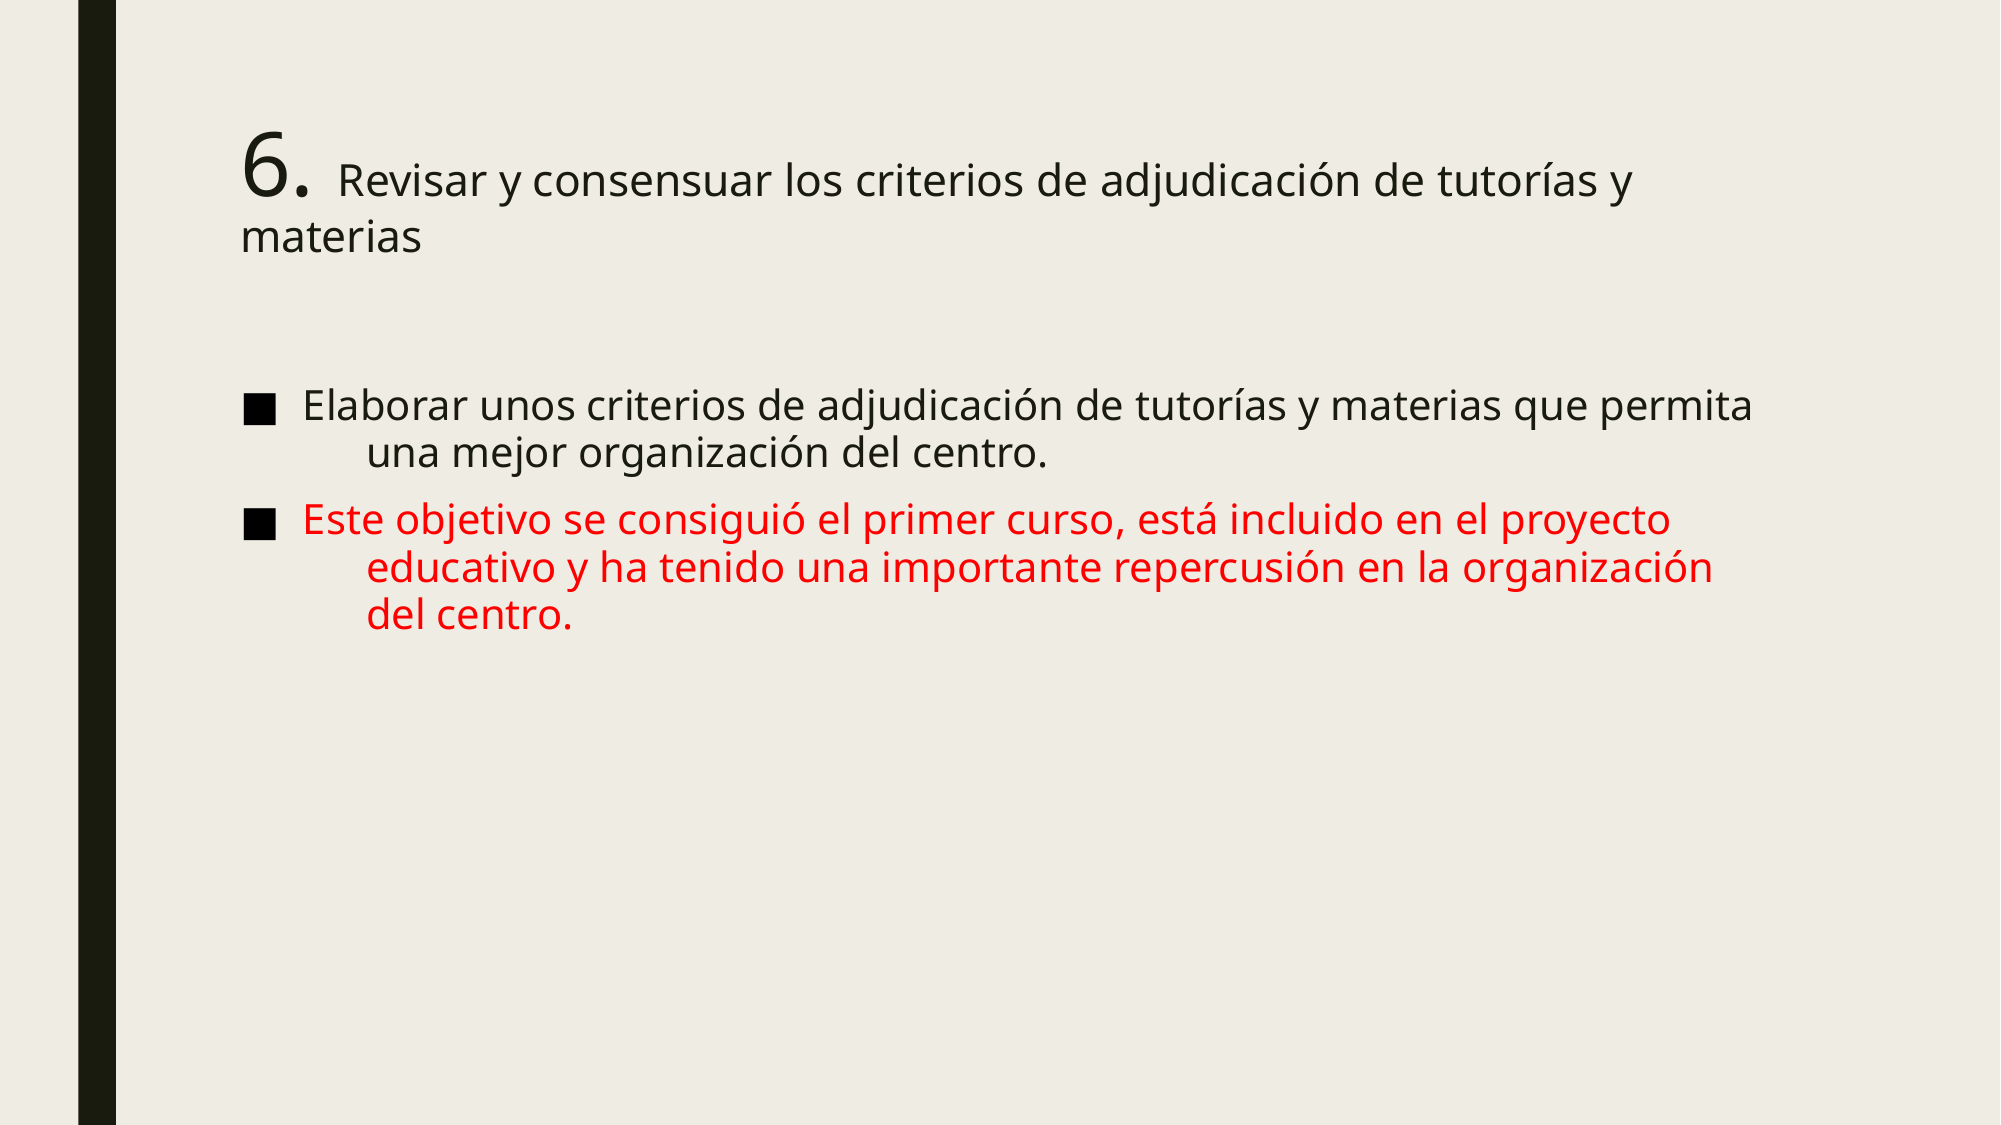

# 6. Revisar y consensuar los criterios de adjudicación de tutorías y materias
Elaborar unos criterios de adjudicación de tutorías y materias que permita una mejor organización del centro.
Este objetivo se consiguió el primer curso, está incluido en el proyecto educativo y ha tenido una importante repercusión en la organización del centro.